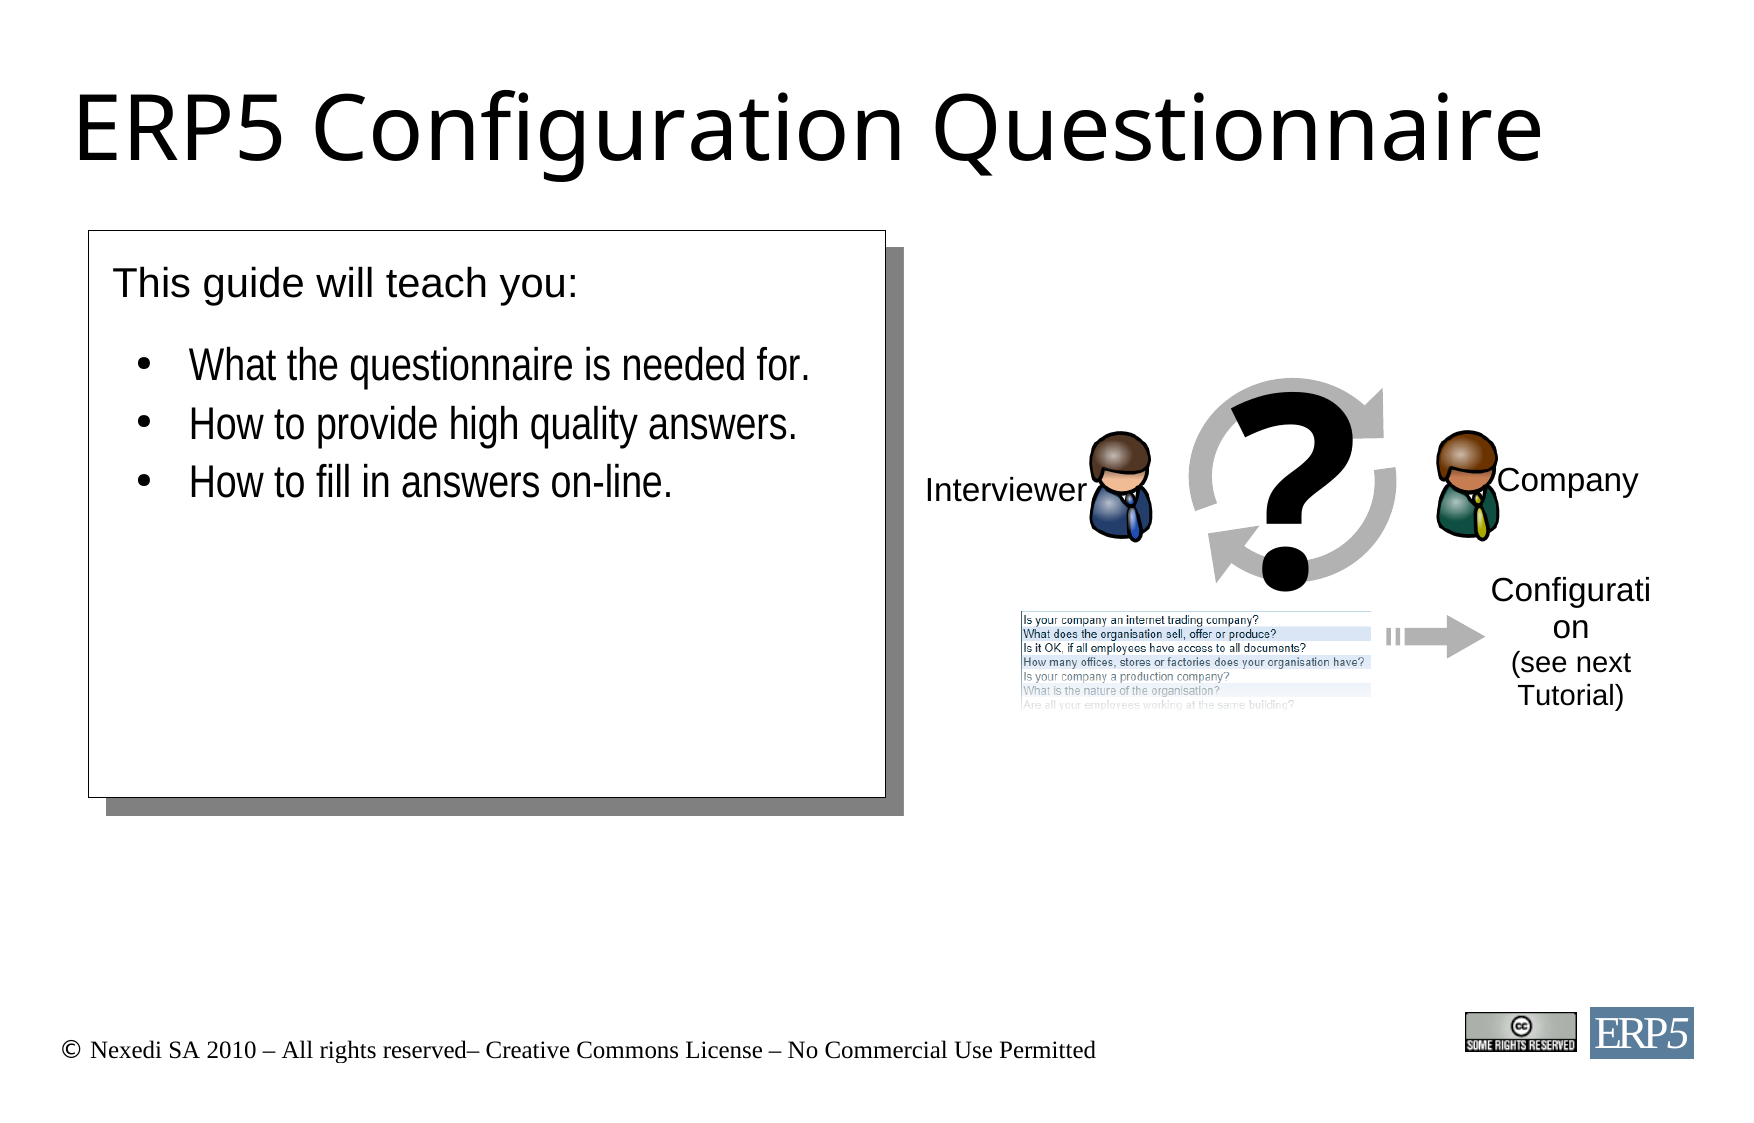

# ERP5 Configuration Questionnaire
This guide will teach you:
?
What the questionnaire is needed for.
How to provide high quality answers.
How to fill in answers on-line.
Company
Interviewer
Configuration
(see next Tutorial)